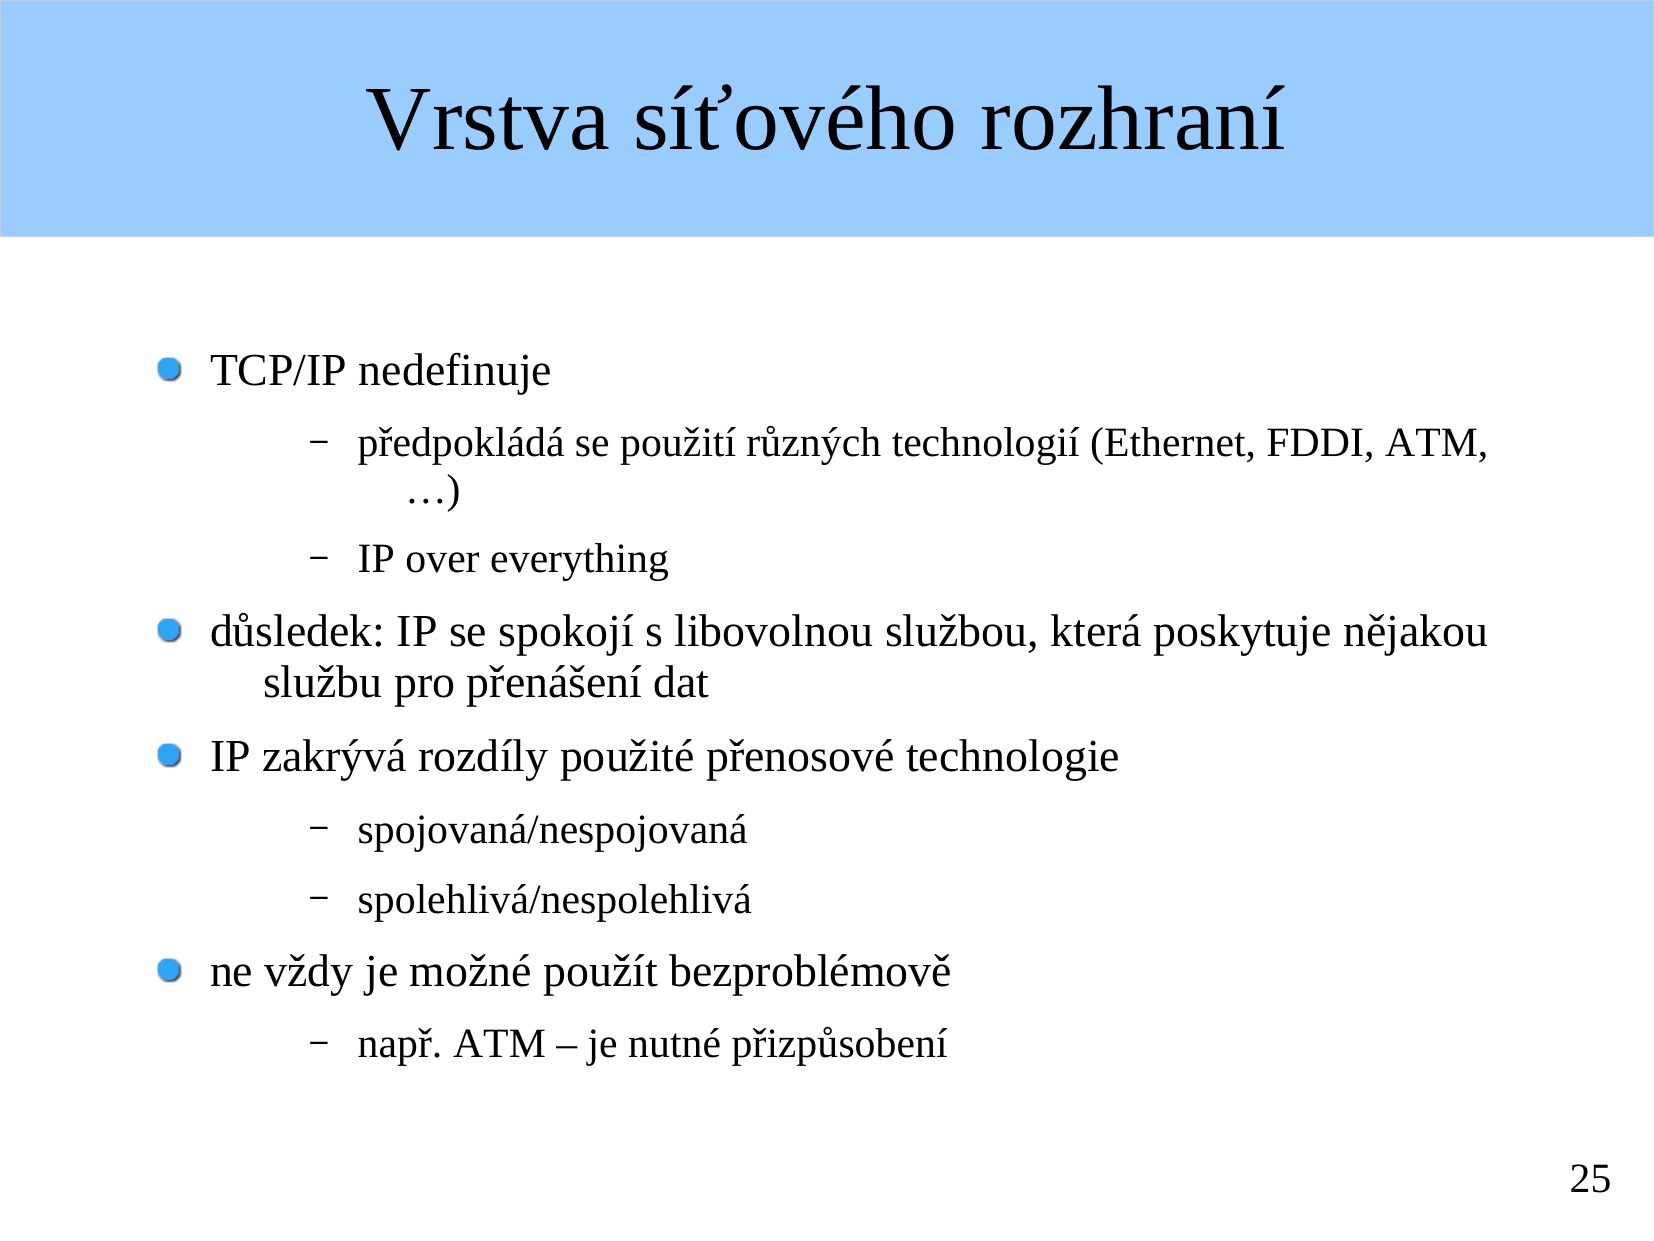

# Vrstva síťového rozhraní
TCP/IP nedefinuje
předpokládá se použití různých technologií (Ethernet, FDDI, ATM, …)
IP over everything
důsledek: IP se spokojí s libovolnou službou, která poskytuje nějakou službu pro přenášení dat
IP zakrývá rozdíly použité přenosové technologie
spojovaná/nespojovaná
spolehlivá/nespolehlivá
ne vždy je možné použít bezproblémově
např. ATM – je nutné přizpůsobení